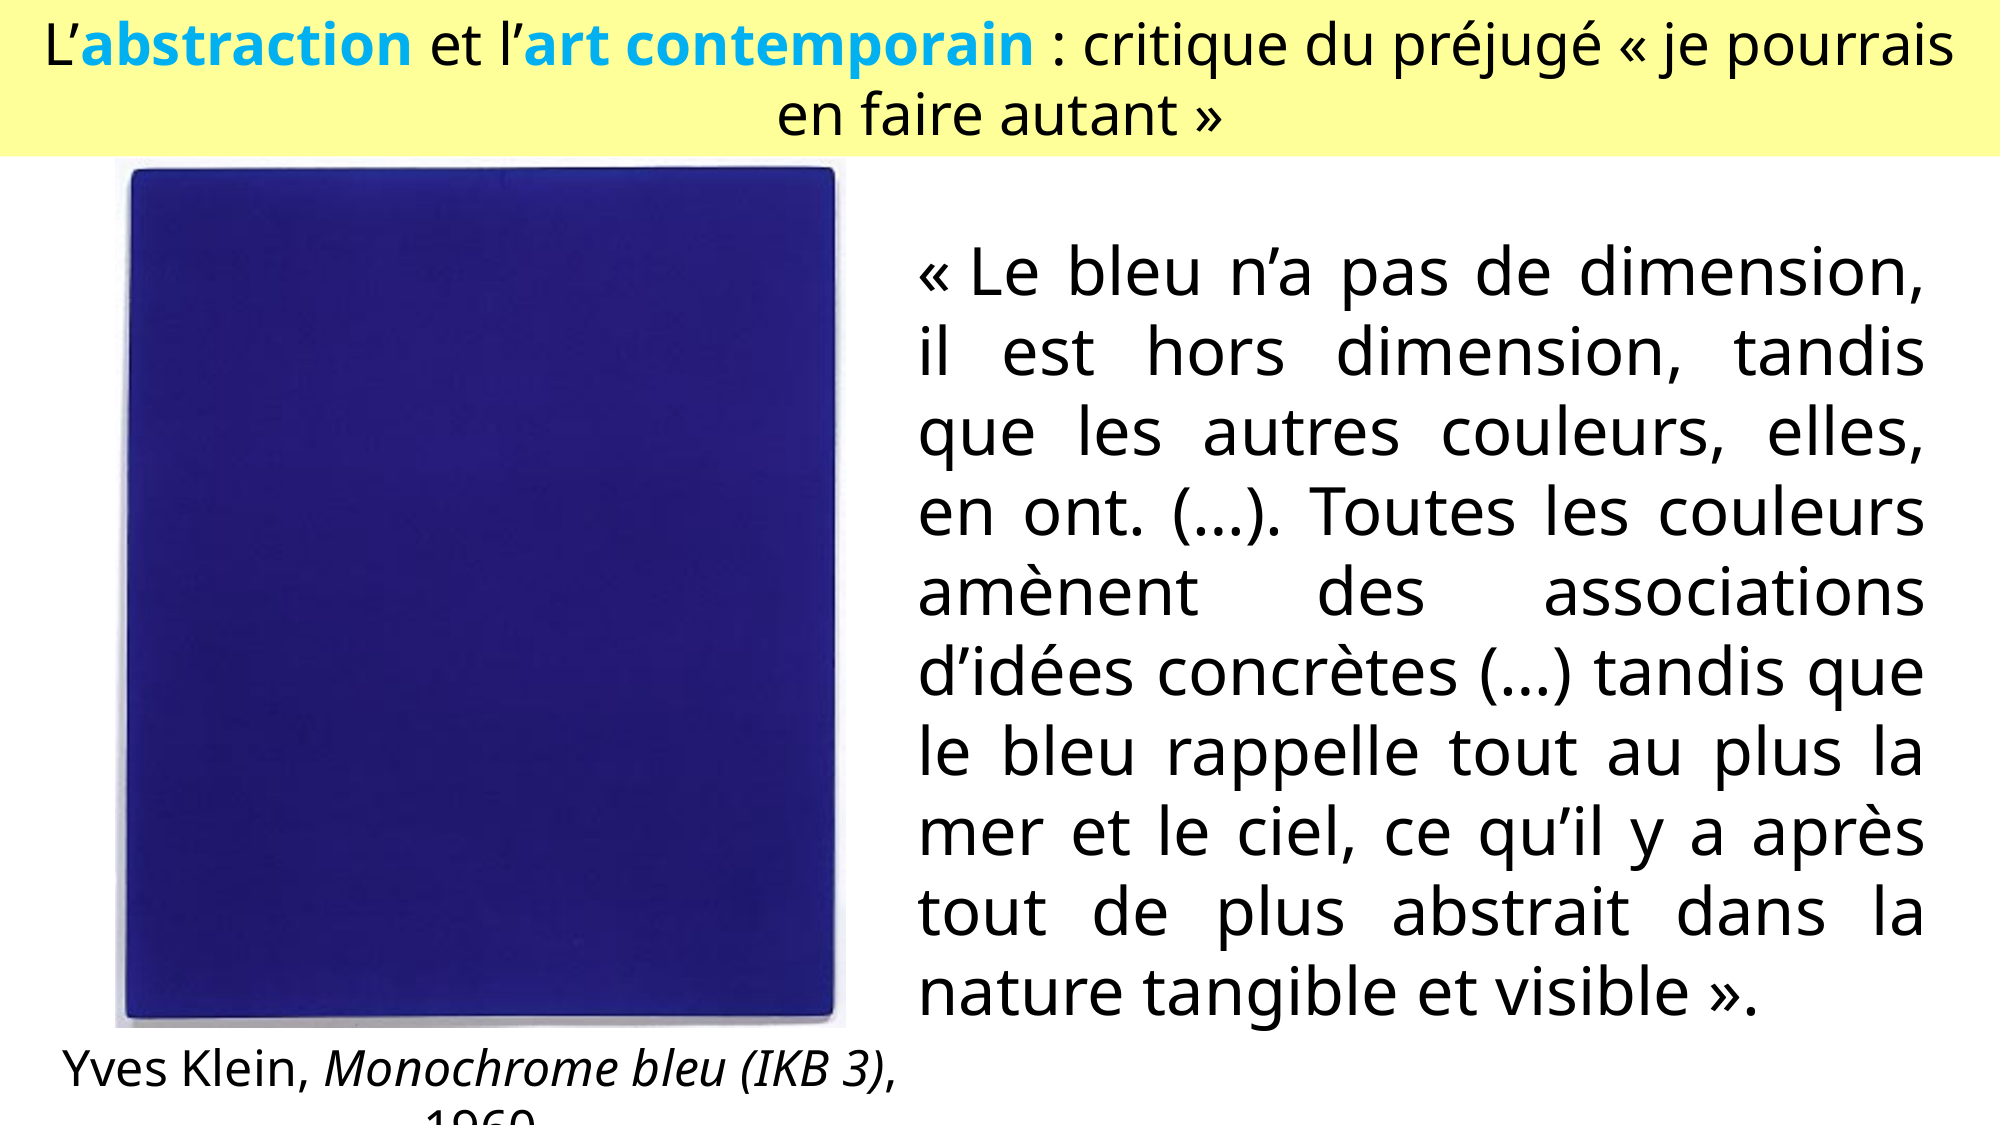

L’abstraction et l’art contemporain : critique du préjugé « je pourrais en faire autant »
« Le bleu n’a pas de dimension, il est hors dimension, tandis que les autres couleurs, elles, en ont. (…). Toutes les couleurs amènent des associations d’idées concrètes (…) tandis que le bleu rappelle tout au plus la mer et le ciel, ce qu’il y a après tout de plus abstrait dans la nature tangible et visible ».
Yves Klein, Monochrome bleu (IKB 3), 1960